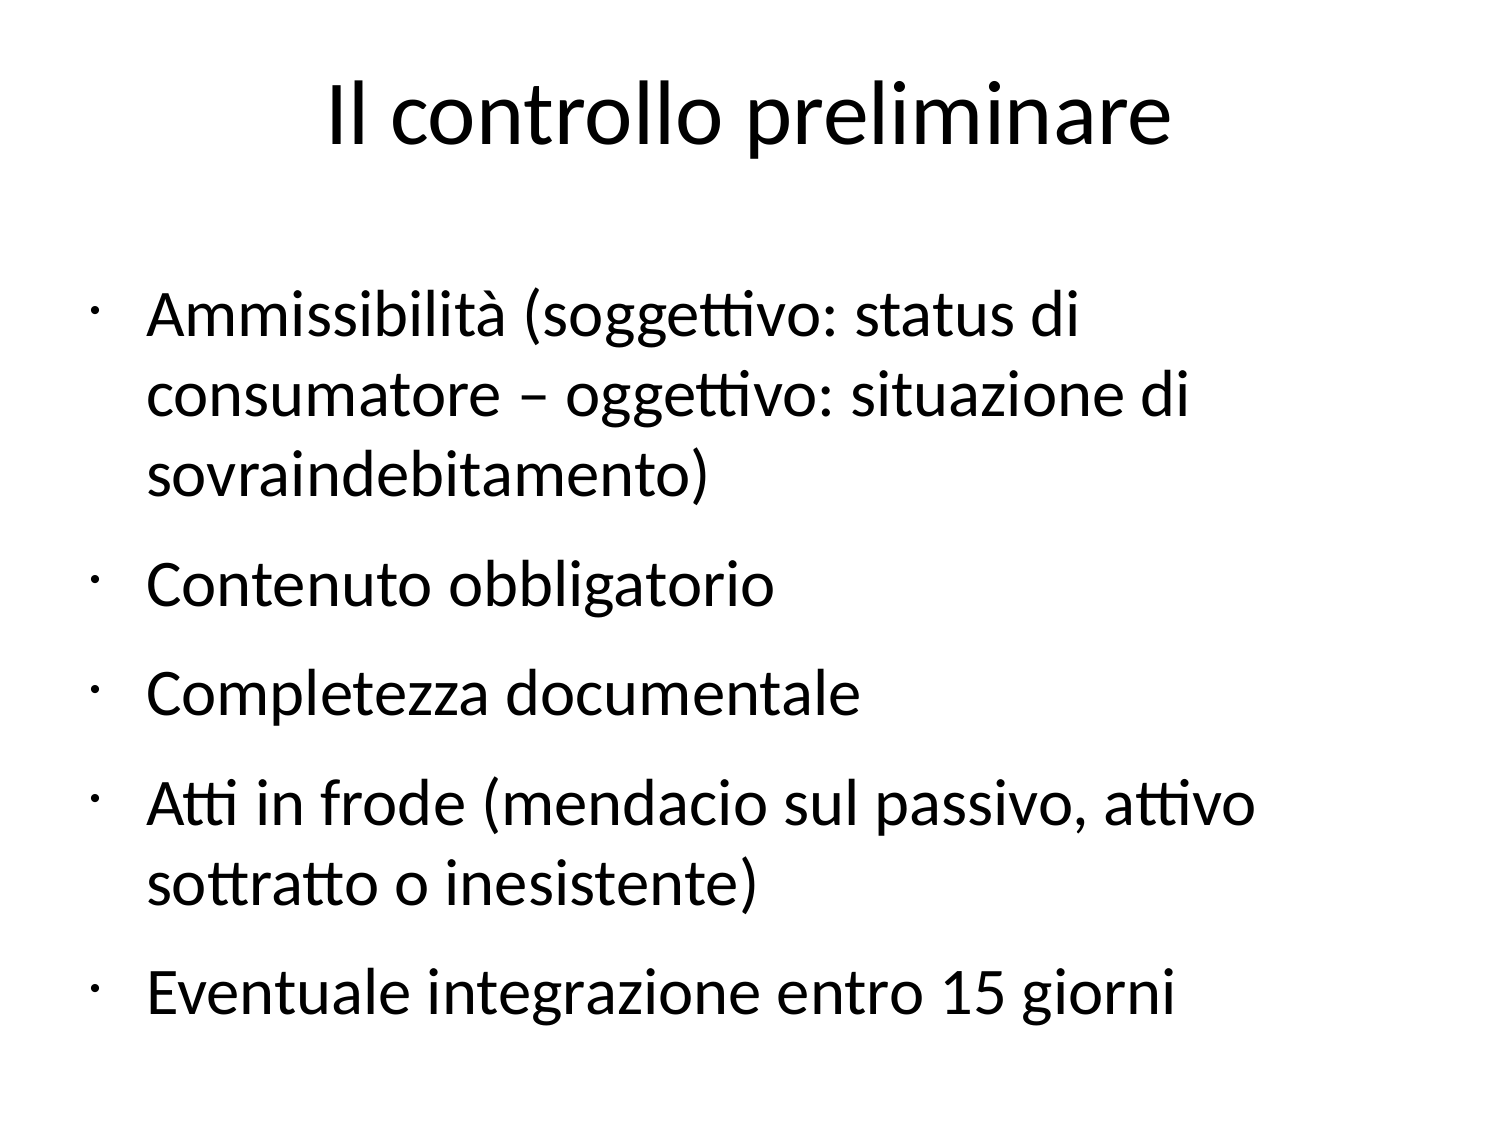

# Il controllo preliminare
Ammissibilità (soggettivo: status di consumatore – oggettivo: situazione di sovraindebitamento)
Contenuto obbligatorio
Completezza documentale
Atti in frode (mendacio sul passivo, attivo sottratto o inesistente)
Eventuale integrazione entro 15 giorni